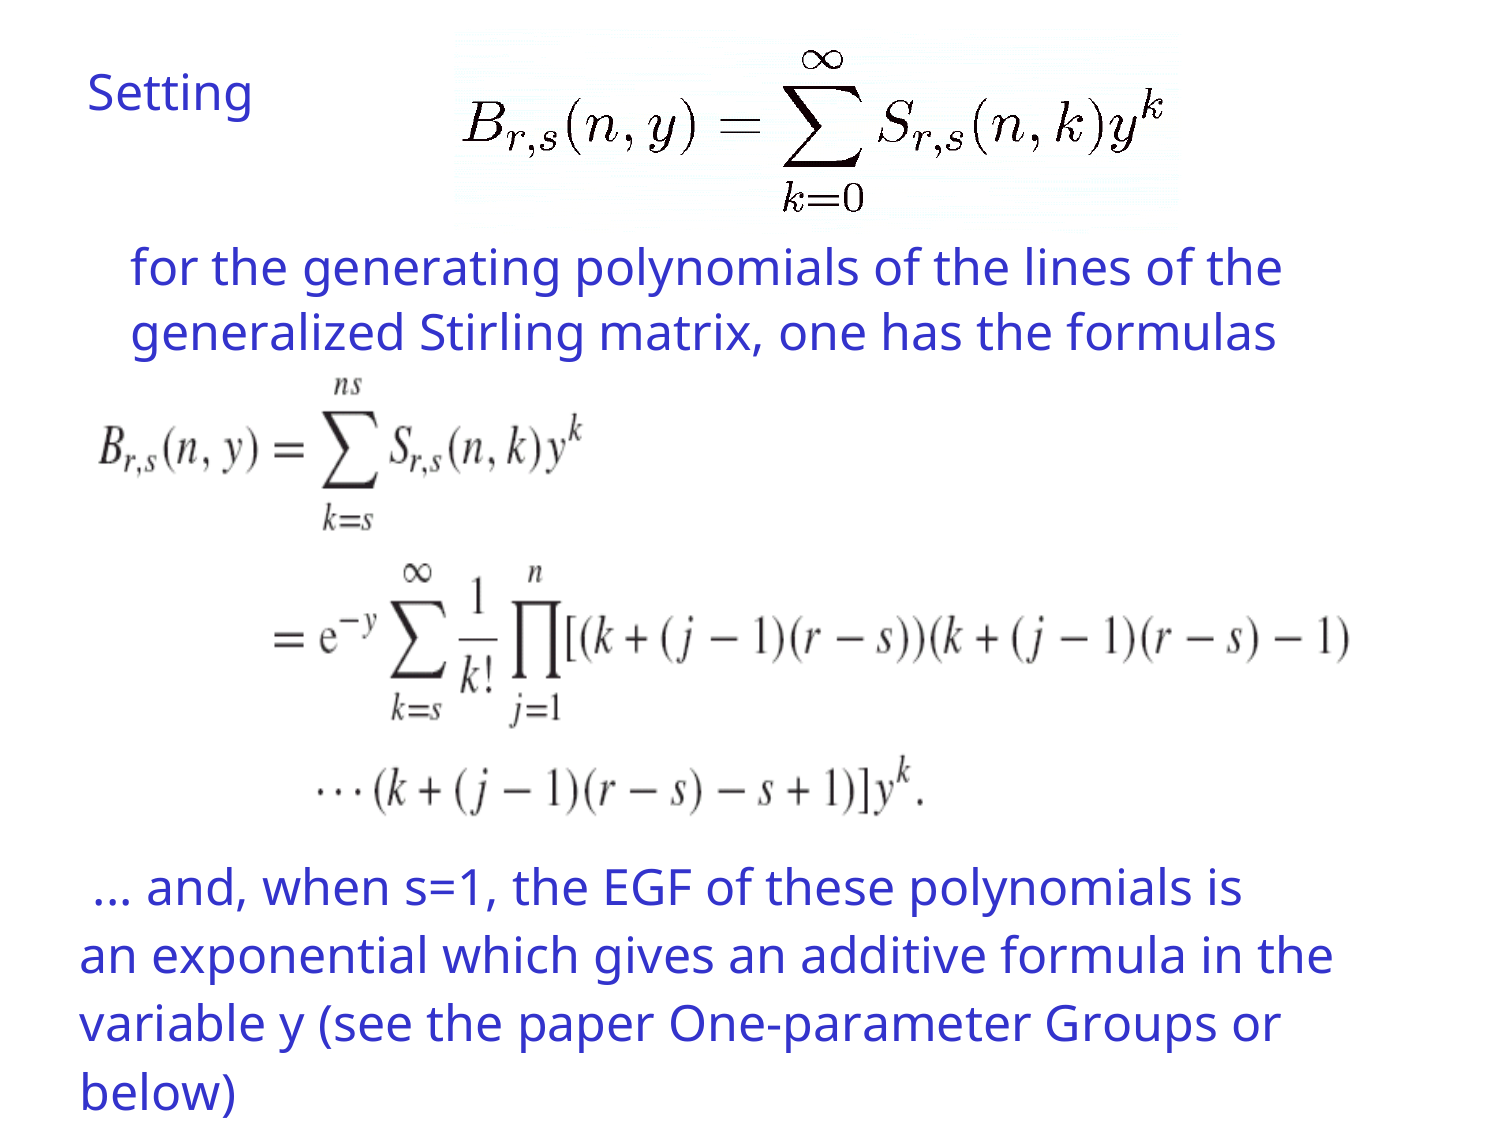

Setting
for the generating polynomials of the lines of the
generalized Stirling matrix, one has the formulas
 ... and, when s=1, the EGF of these polynomials is
an exponential which gives an additive formula in the
variable y (see the paper One-parameter Groups or
below)